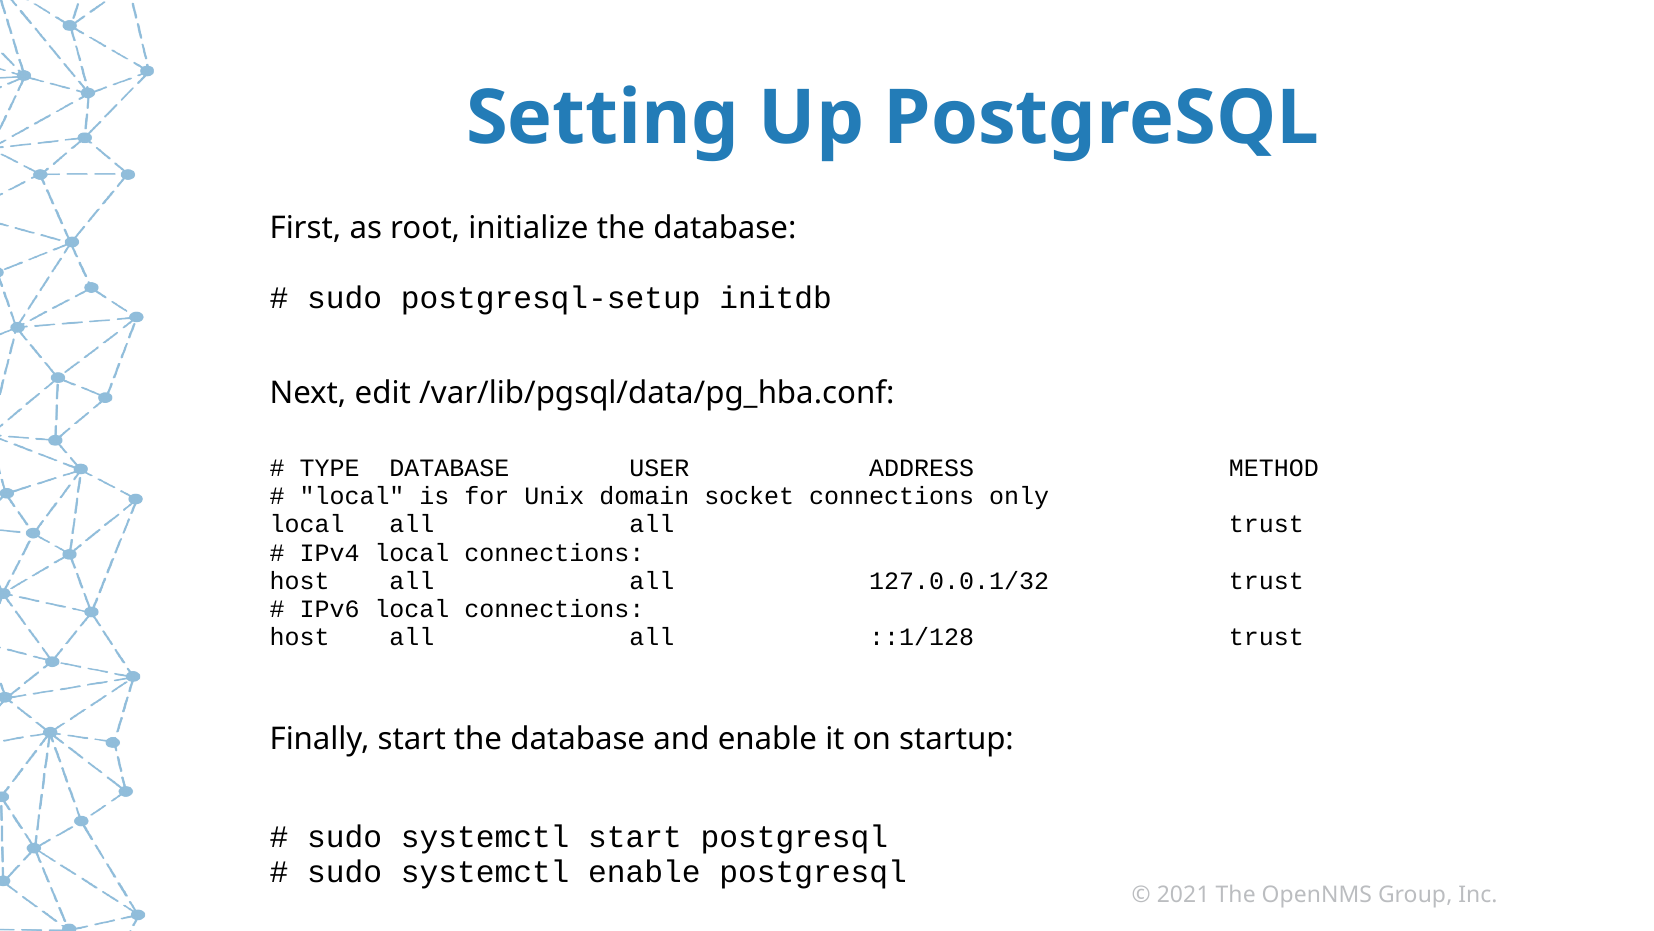

# Setting Up PostgreSQL
First, as root, initialize the database:
# sudo postgresql-setup initdb
Next, edit /var/lib/pgsql/data/pg_hba.conf:
# TYPE DATABASE USER ADDRESS METHOD
# "local" is for Unix domain socket connections only
local all all trust
# IPv4 local connections:
host all all 127.0.0.1/32 trust
# IPv6 local connections:
host all all ::1/128 trust
Finally, start the database and enable it on startup:
# sudo systemctl start postgresql
# sudo systemctl enable postgresql